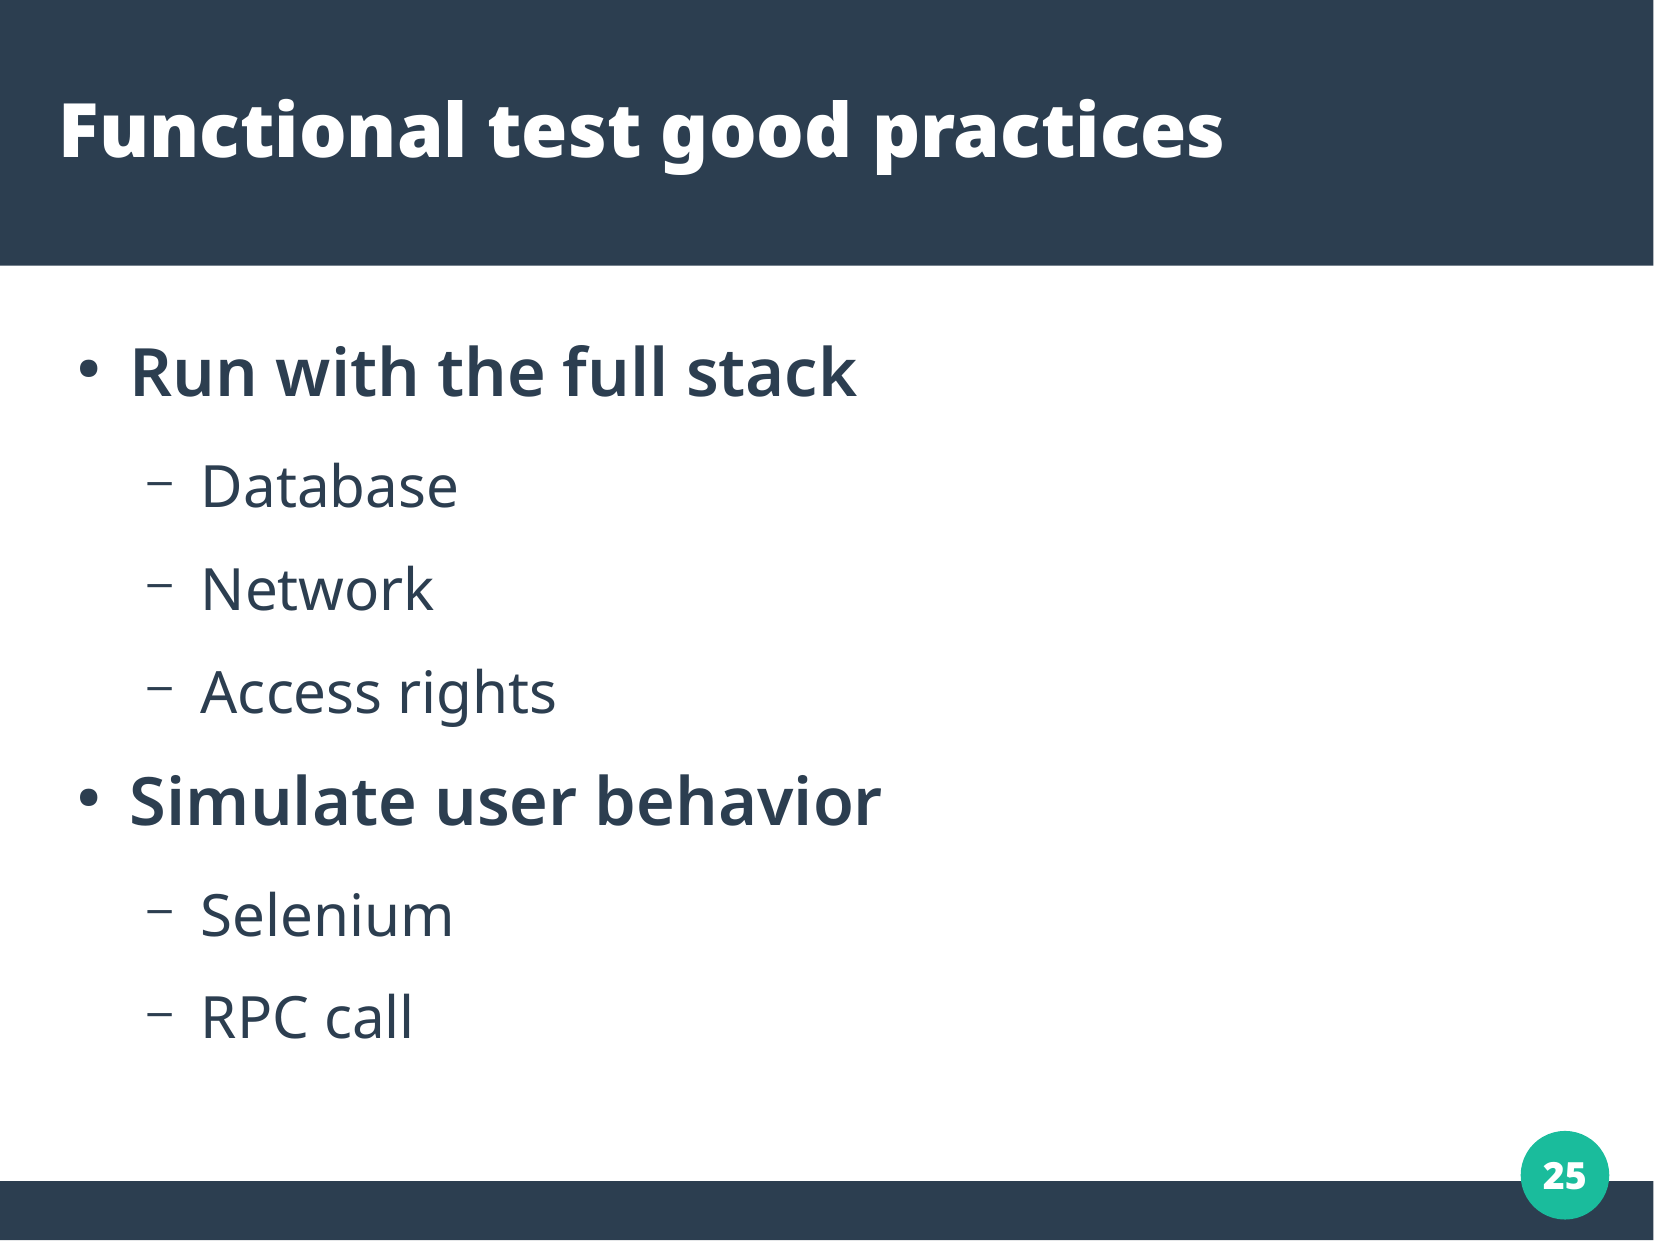

# Functional test good practices
Run with the full stack
Database
Network
Access rights
Simulate user behavior
Selenium
RPC call
25